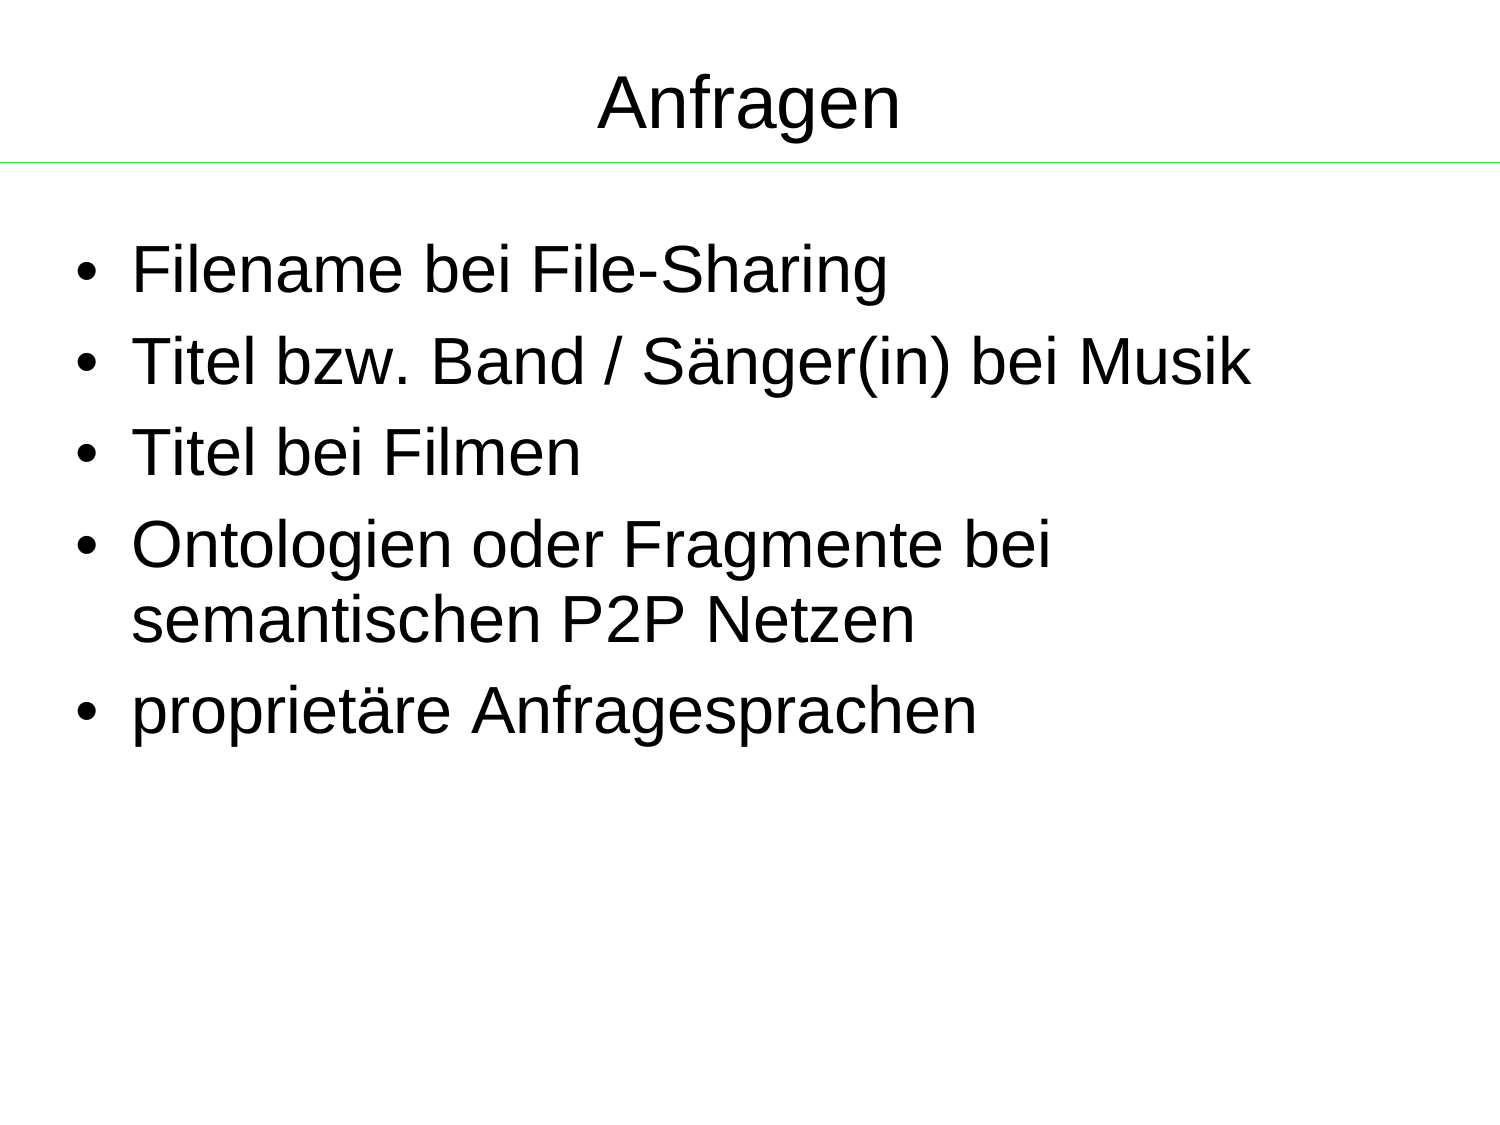

# Anfragen
Filename bei File-Sharing
Titel bzw. Band / Sänger(in) bei Musik
Titel bei Filmen
Ontologien oder Fragmente bei semantischen P2P Netzen
proprietäre Anfragesprachen